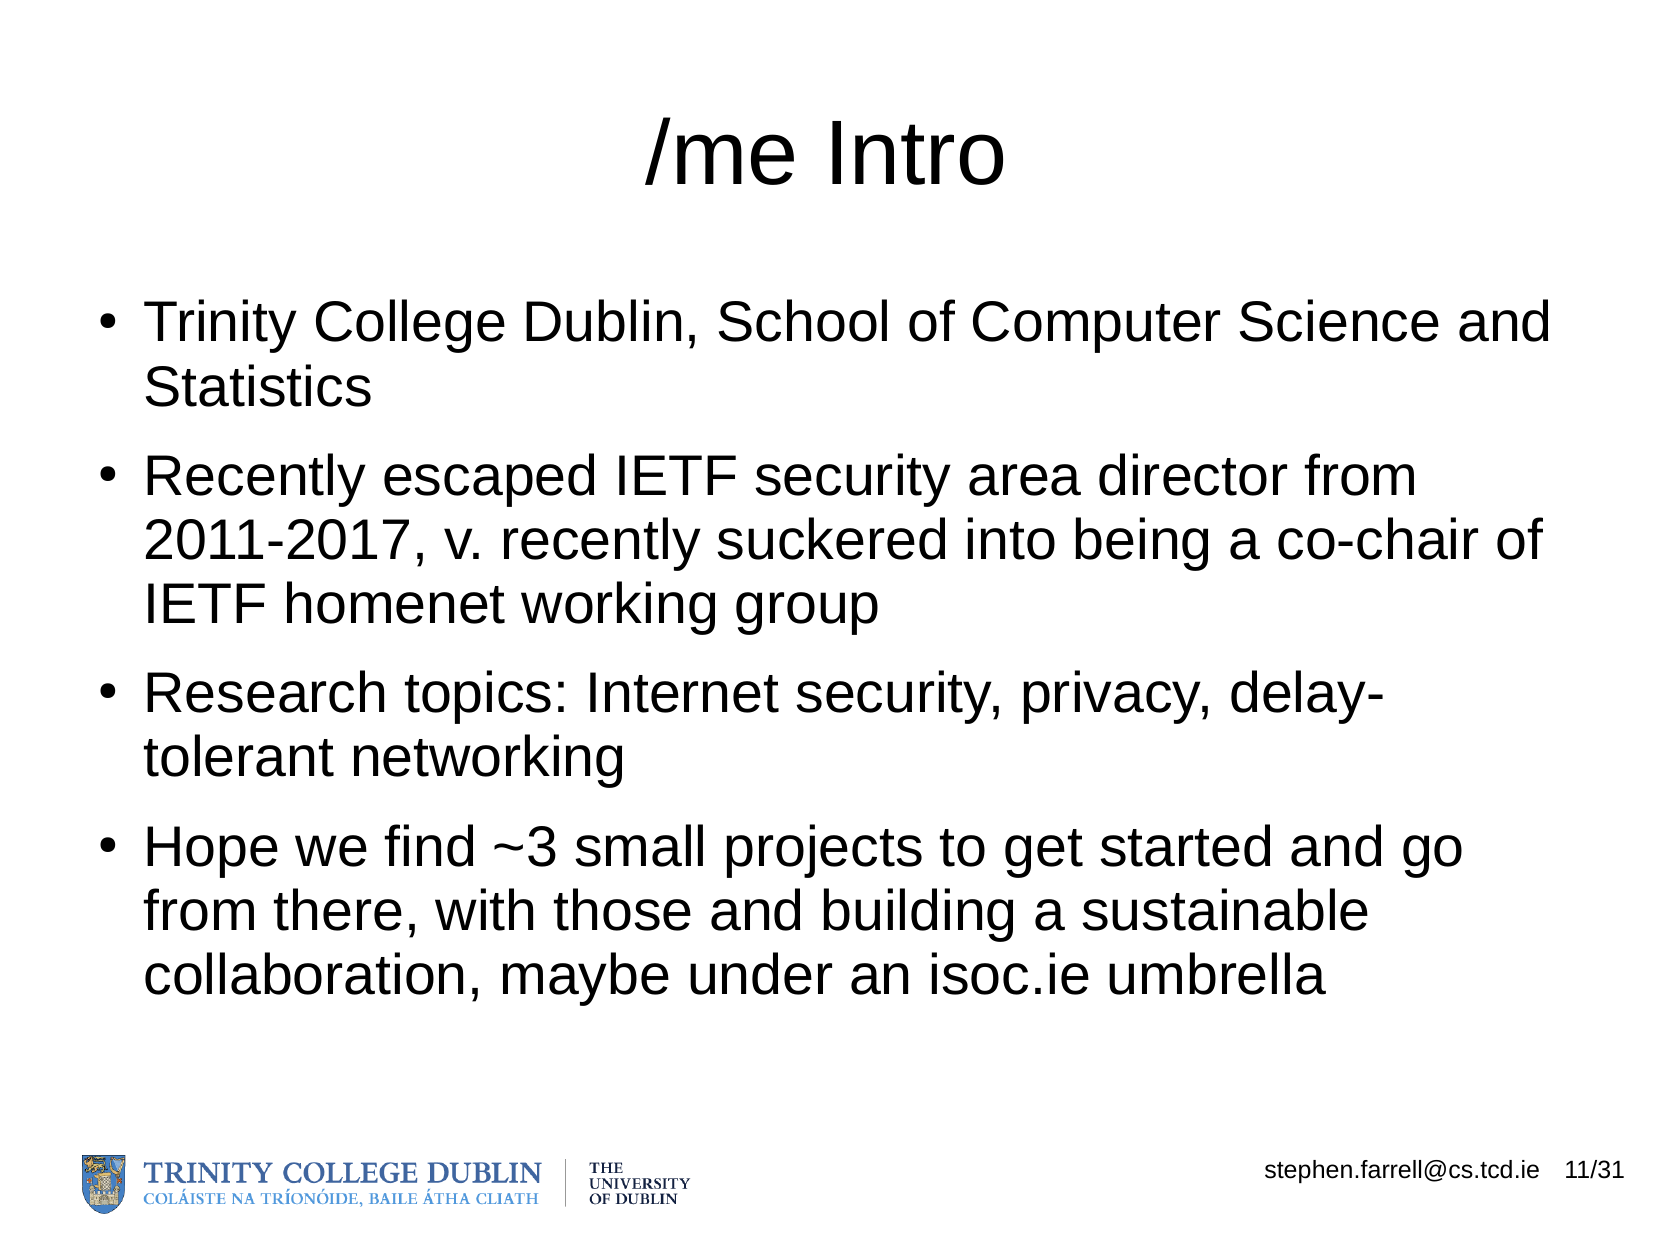

# /me Intro
Trinity College Dublin, School of Computer Science and Statistics
Recently escaped IETF security area director from 2011-2017, v. recently suckered into being a co-chair of IETF homenet working group
Research topics: Internet security, privacy, delay-tolerant networking
Hope we find ~3 small projects to get started and go from there, with those and building a sustainable collaboration, maybe under an isoc.ie umbrella